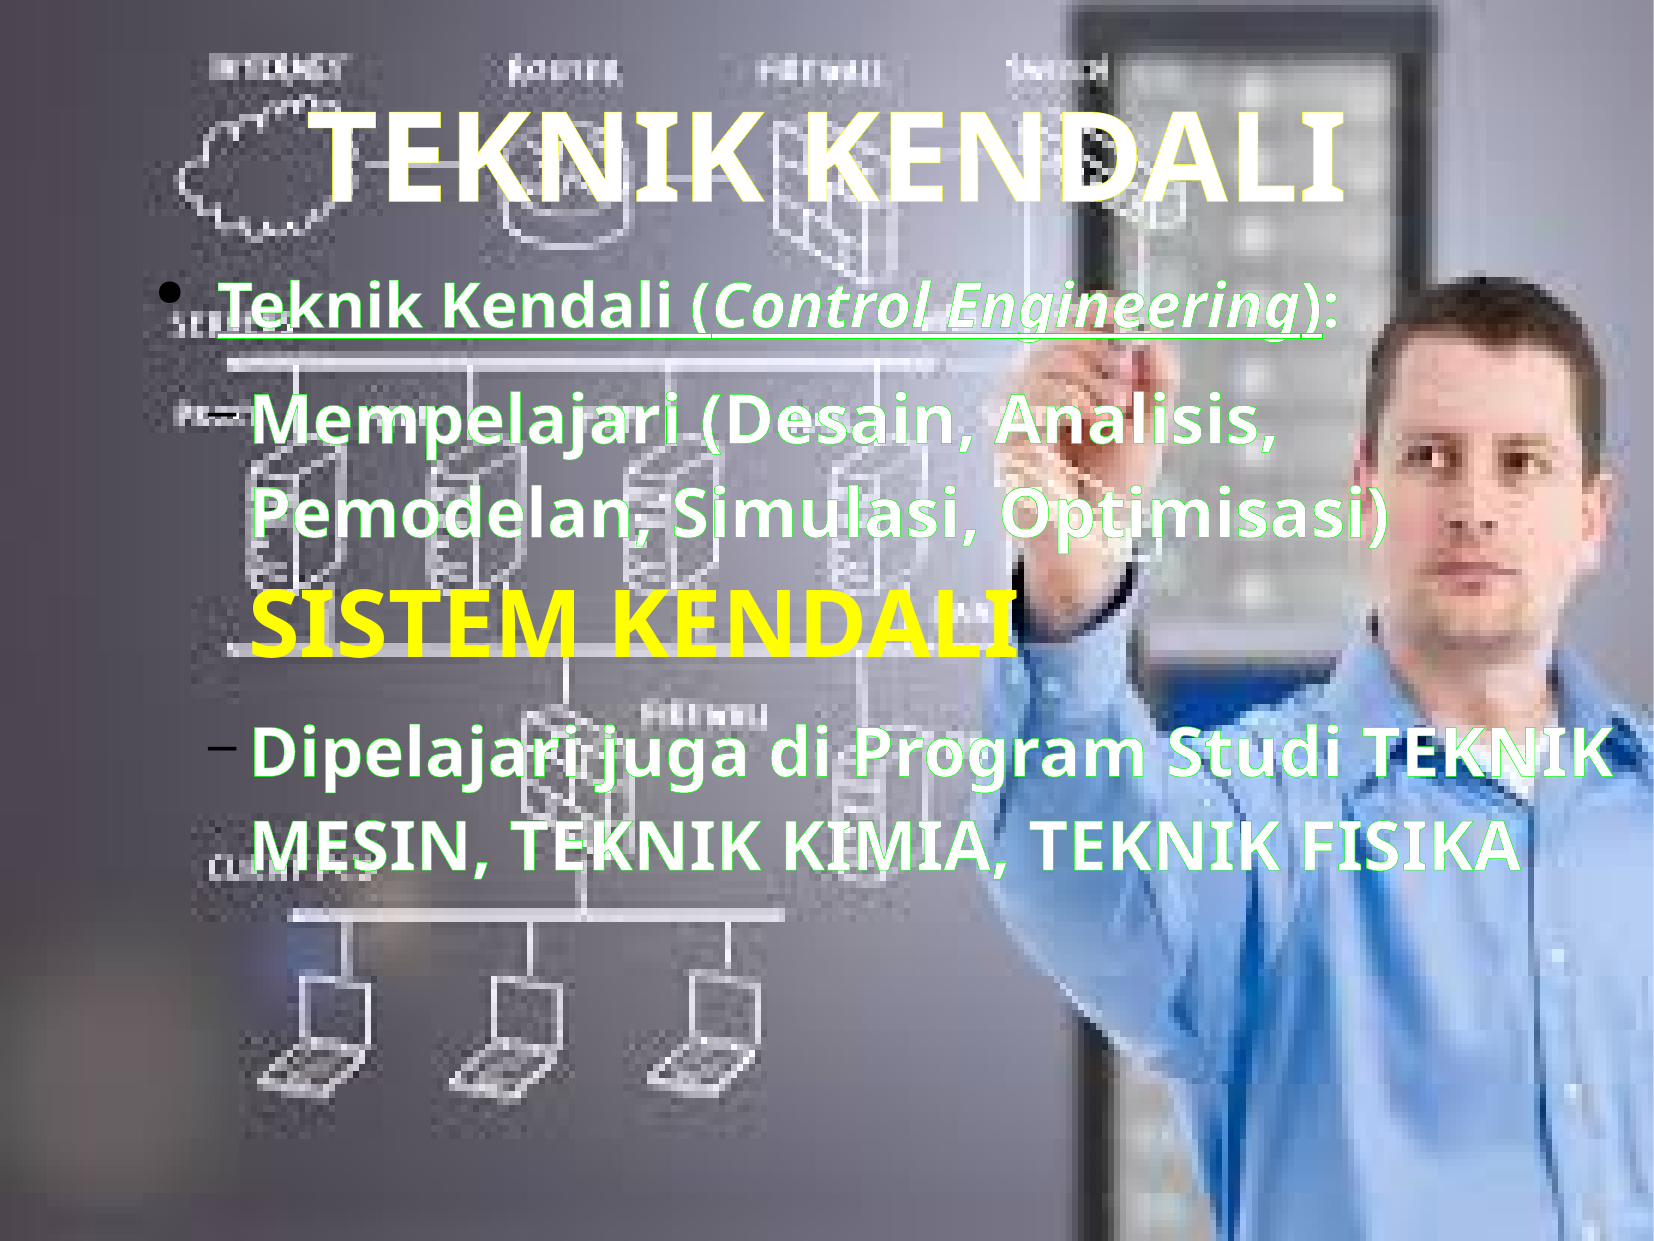

# TEKNIK KENDALI
 Teknik Kendali (Control Engineering):
Mempelajari (Desain, Analisis, Pemodelan, Simulasi, Optimisasi) SISTEM KENDALI
Dipelajari juga di Program Studi TEKNIK MESIN, TEKNIK KIMIA, TEKNIK FISIKA